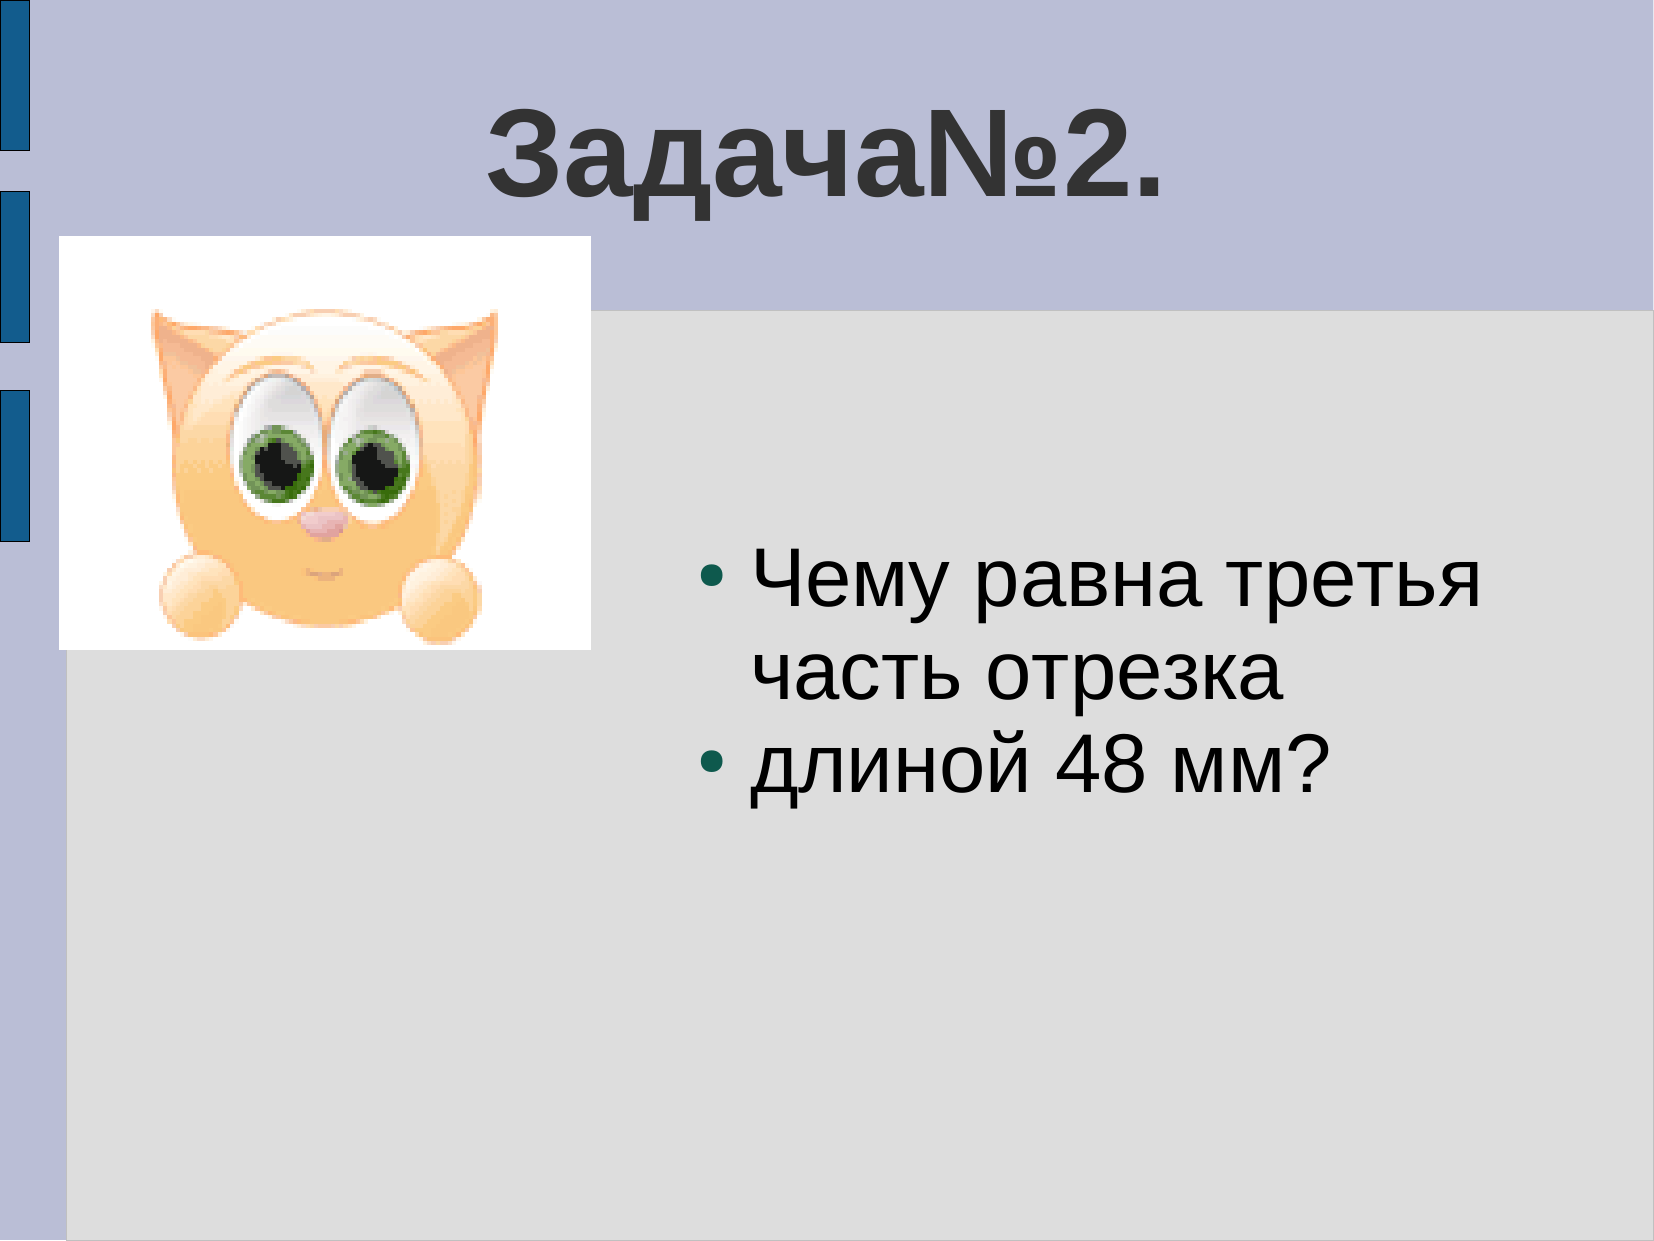

# Задача№2.
Чему равна третья часть отрезка
длиной 48 мм?